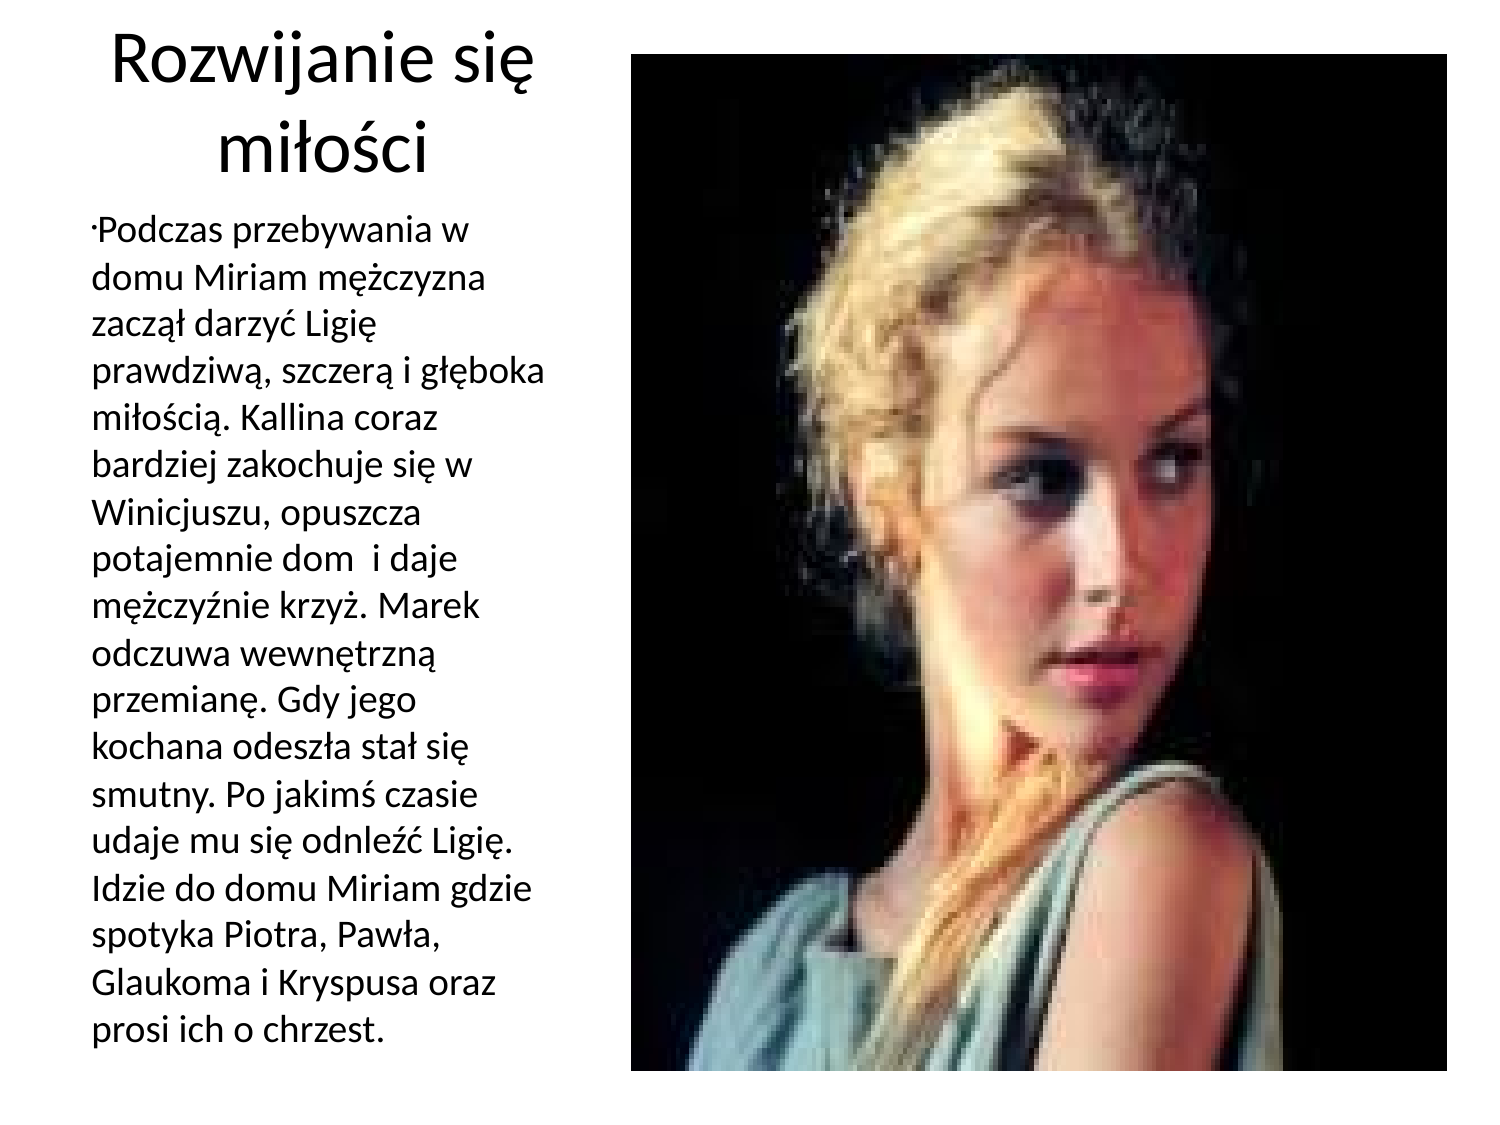

# Rozwijanie się miłości
Podczas przebywania w domu Miriam mężczyzna zaczął darzyć Ligię prawdziwą, szczerą i głęboka miłością. Kallina coraz bardziej zakochuje się w Winicjuszu, opuszcza potajemnie dom i daje mężczyźnie krzyż. Marek odczuwa wewnętrzną przemianę. Gdy jego kochana odeszła stał się smutny. Po jakimś czasie udaje mu się odnleźć Ligię. Idzie do domu Miriam gdzie spotyka Piotra, Pawła, Glaukoma i Kryspusa oraz prosi ich o chrzest.